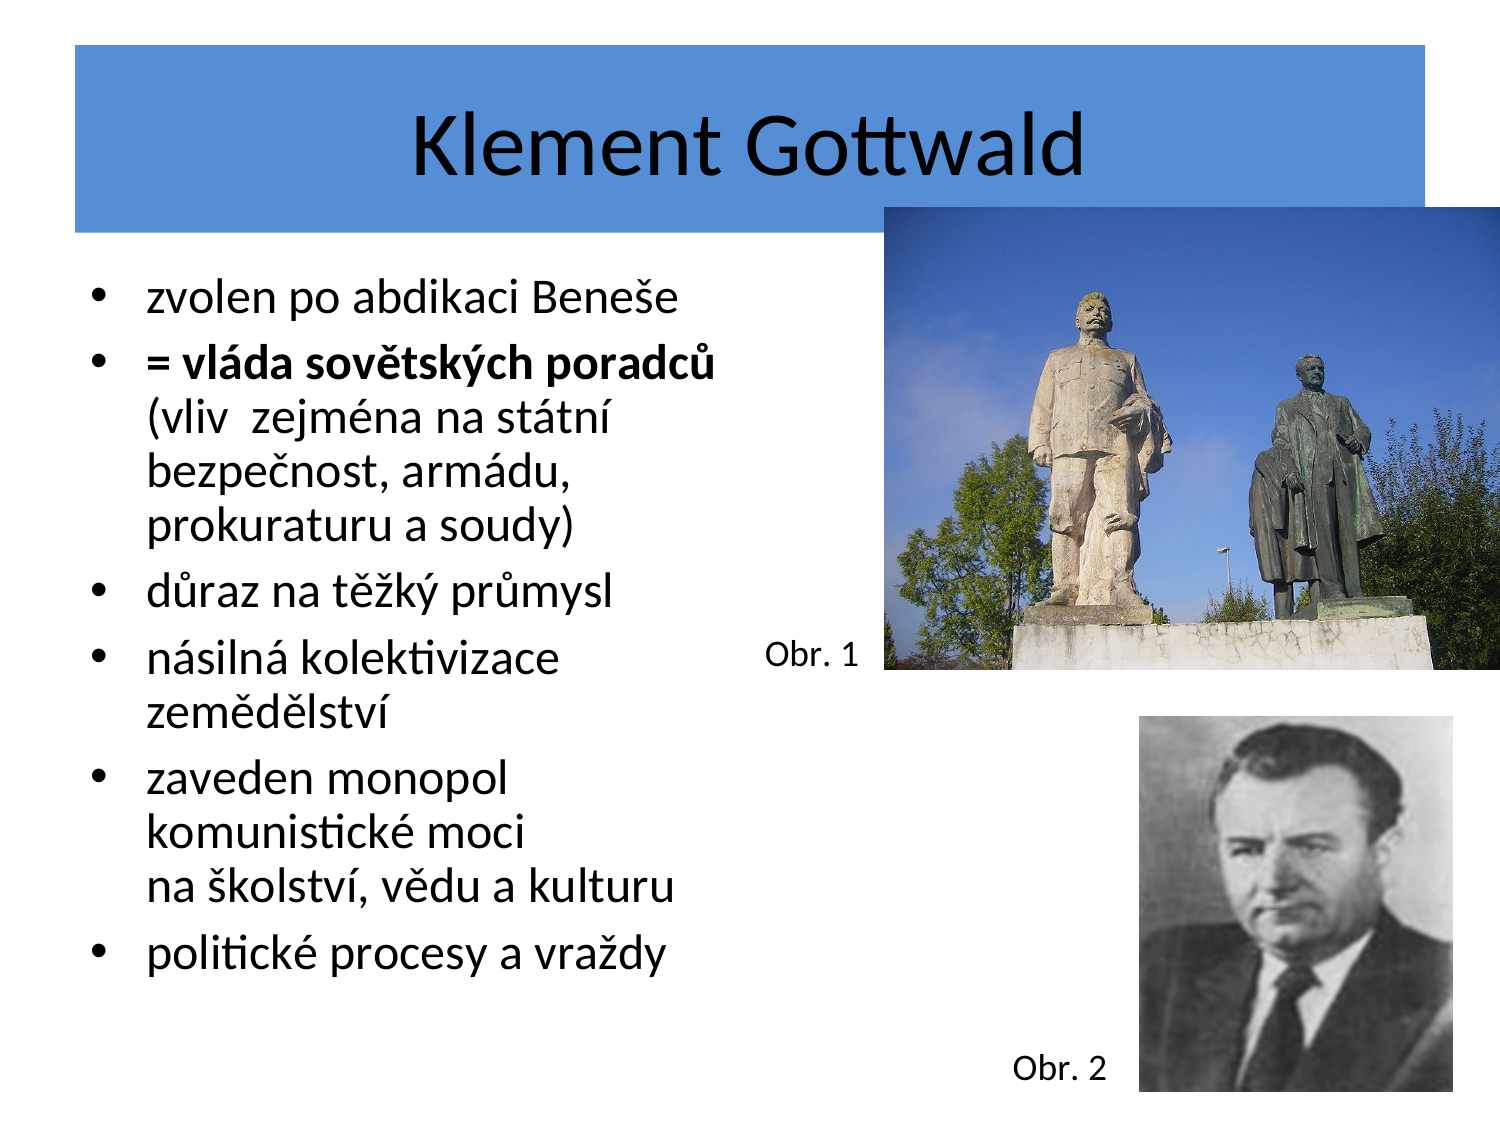

# Klement Gottwald
zvolen po abdikaci Beneše
= vláda sovětských poradců (vliv zejména na státní bezpečnost, armádu, prokuraturu a soudy)
důraz na těžký průmysl
násilná kolektivizace zemědělství
zaveden monopol komunistické moci na školství, vědu a kulturu
politické procesy a vraždy
Obr. 1
Obr. 2